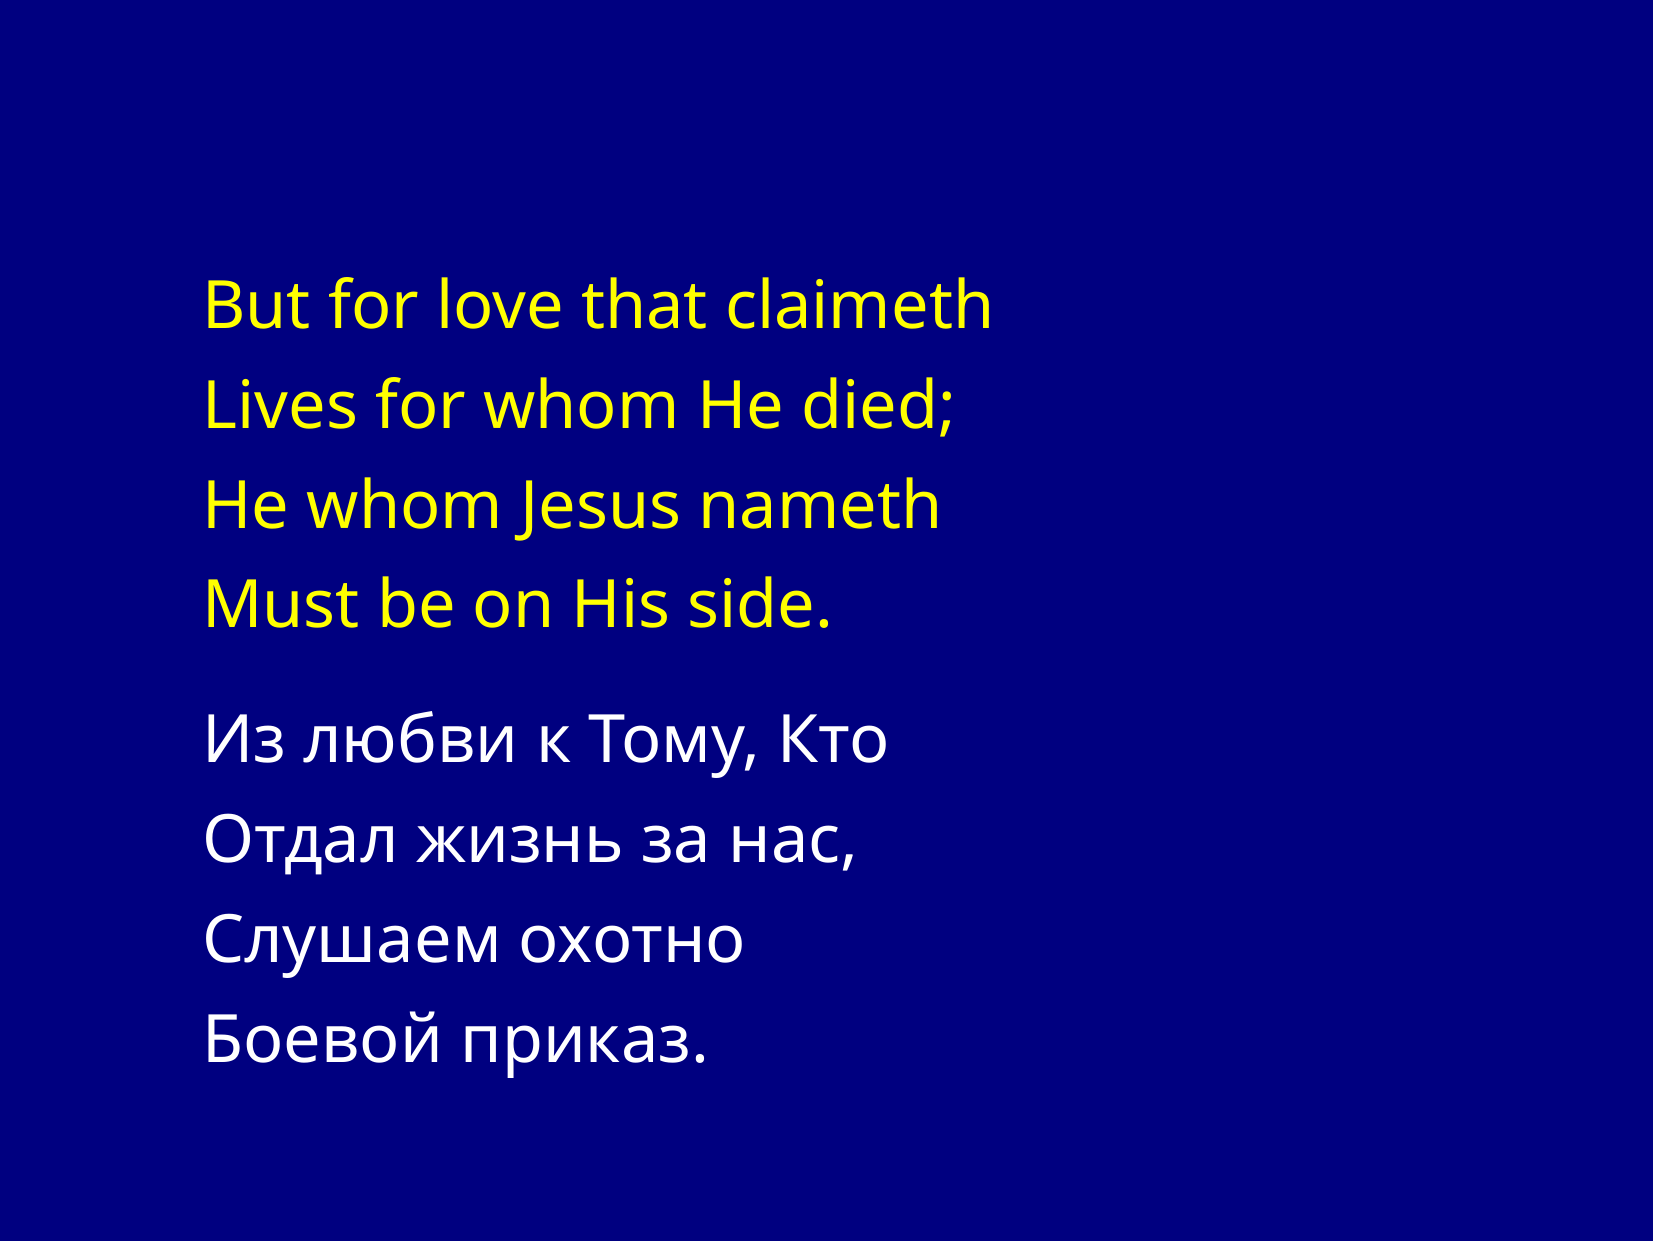

But for love that claimeth
	Lives for whom He died;
	He whom Jesus nameth
	Must be on His side.
	Из любви к Тому, Кто
	Отдал жизнь за нас,
	Слушаем охотно
	Боевой приказ.